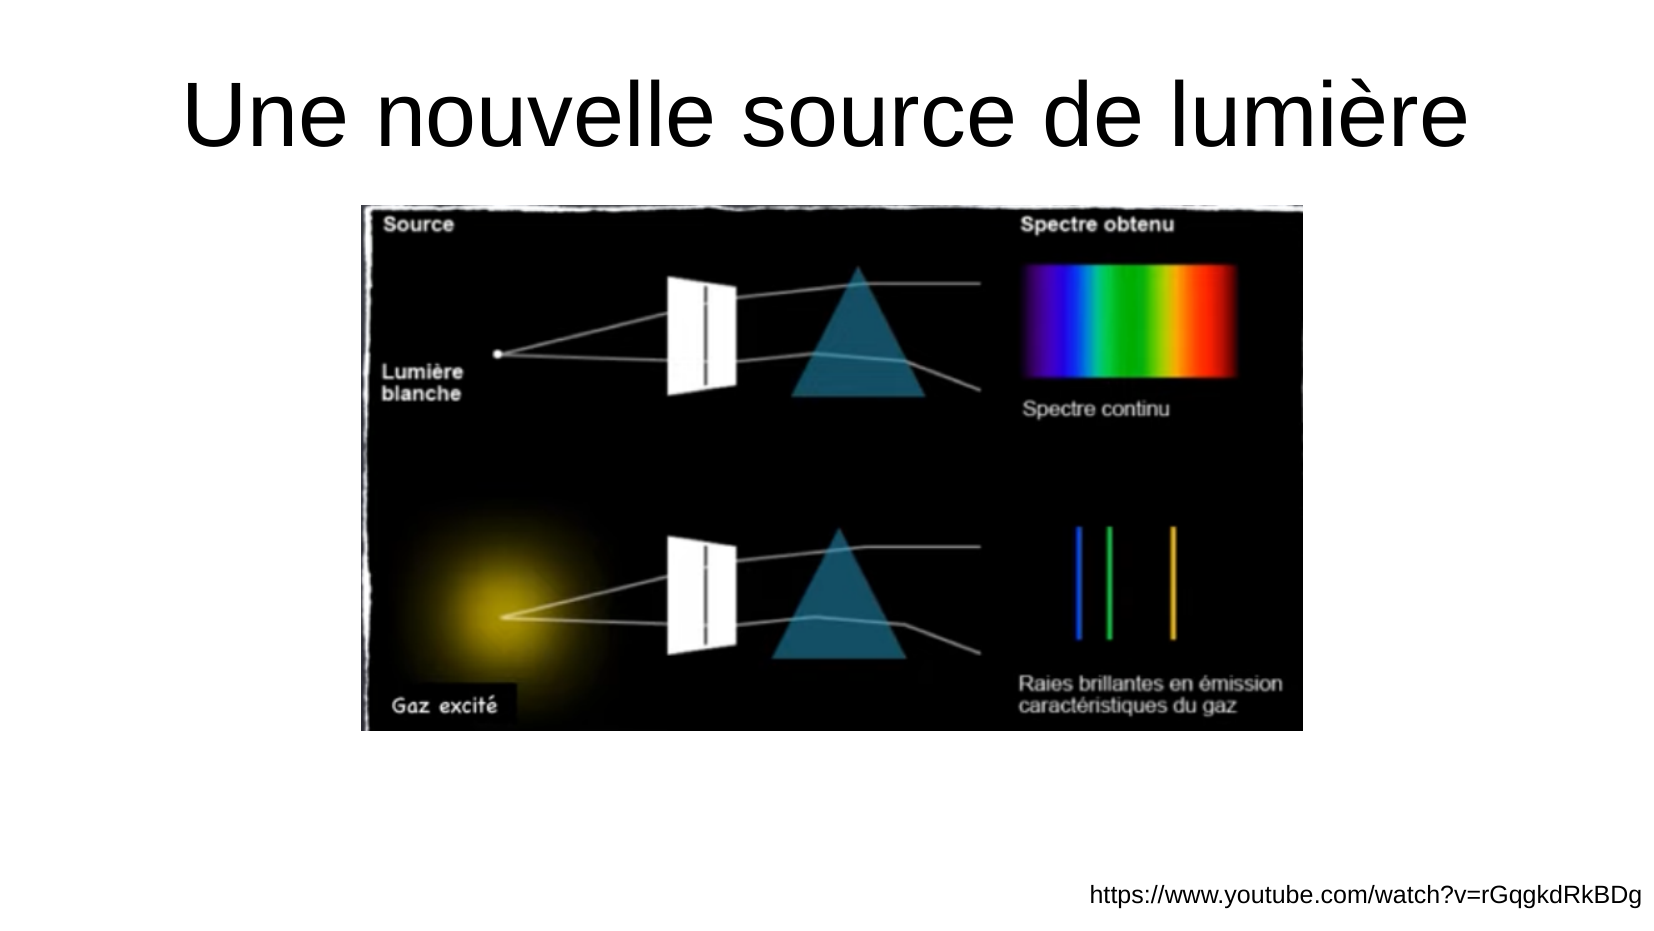

# Une nouvelle source de lumière
https://www.youtube.com/watch?v=rGqgkdRkBDg